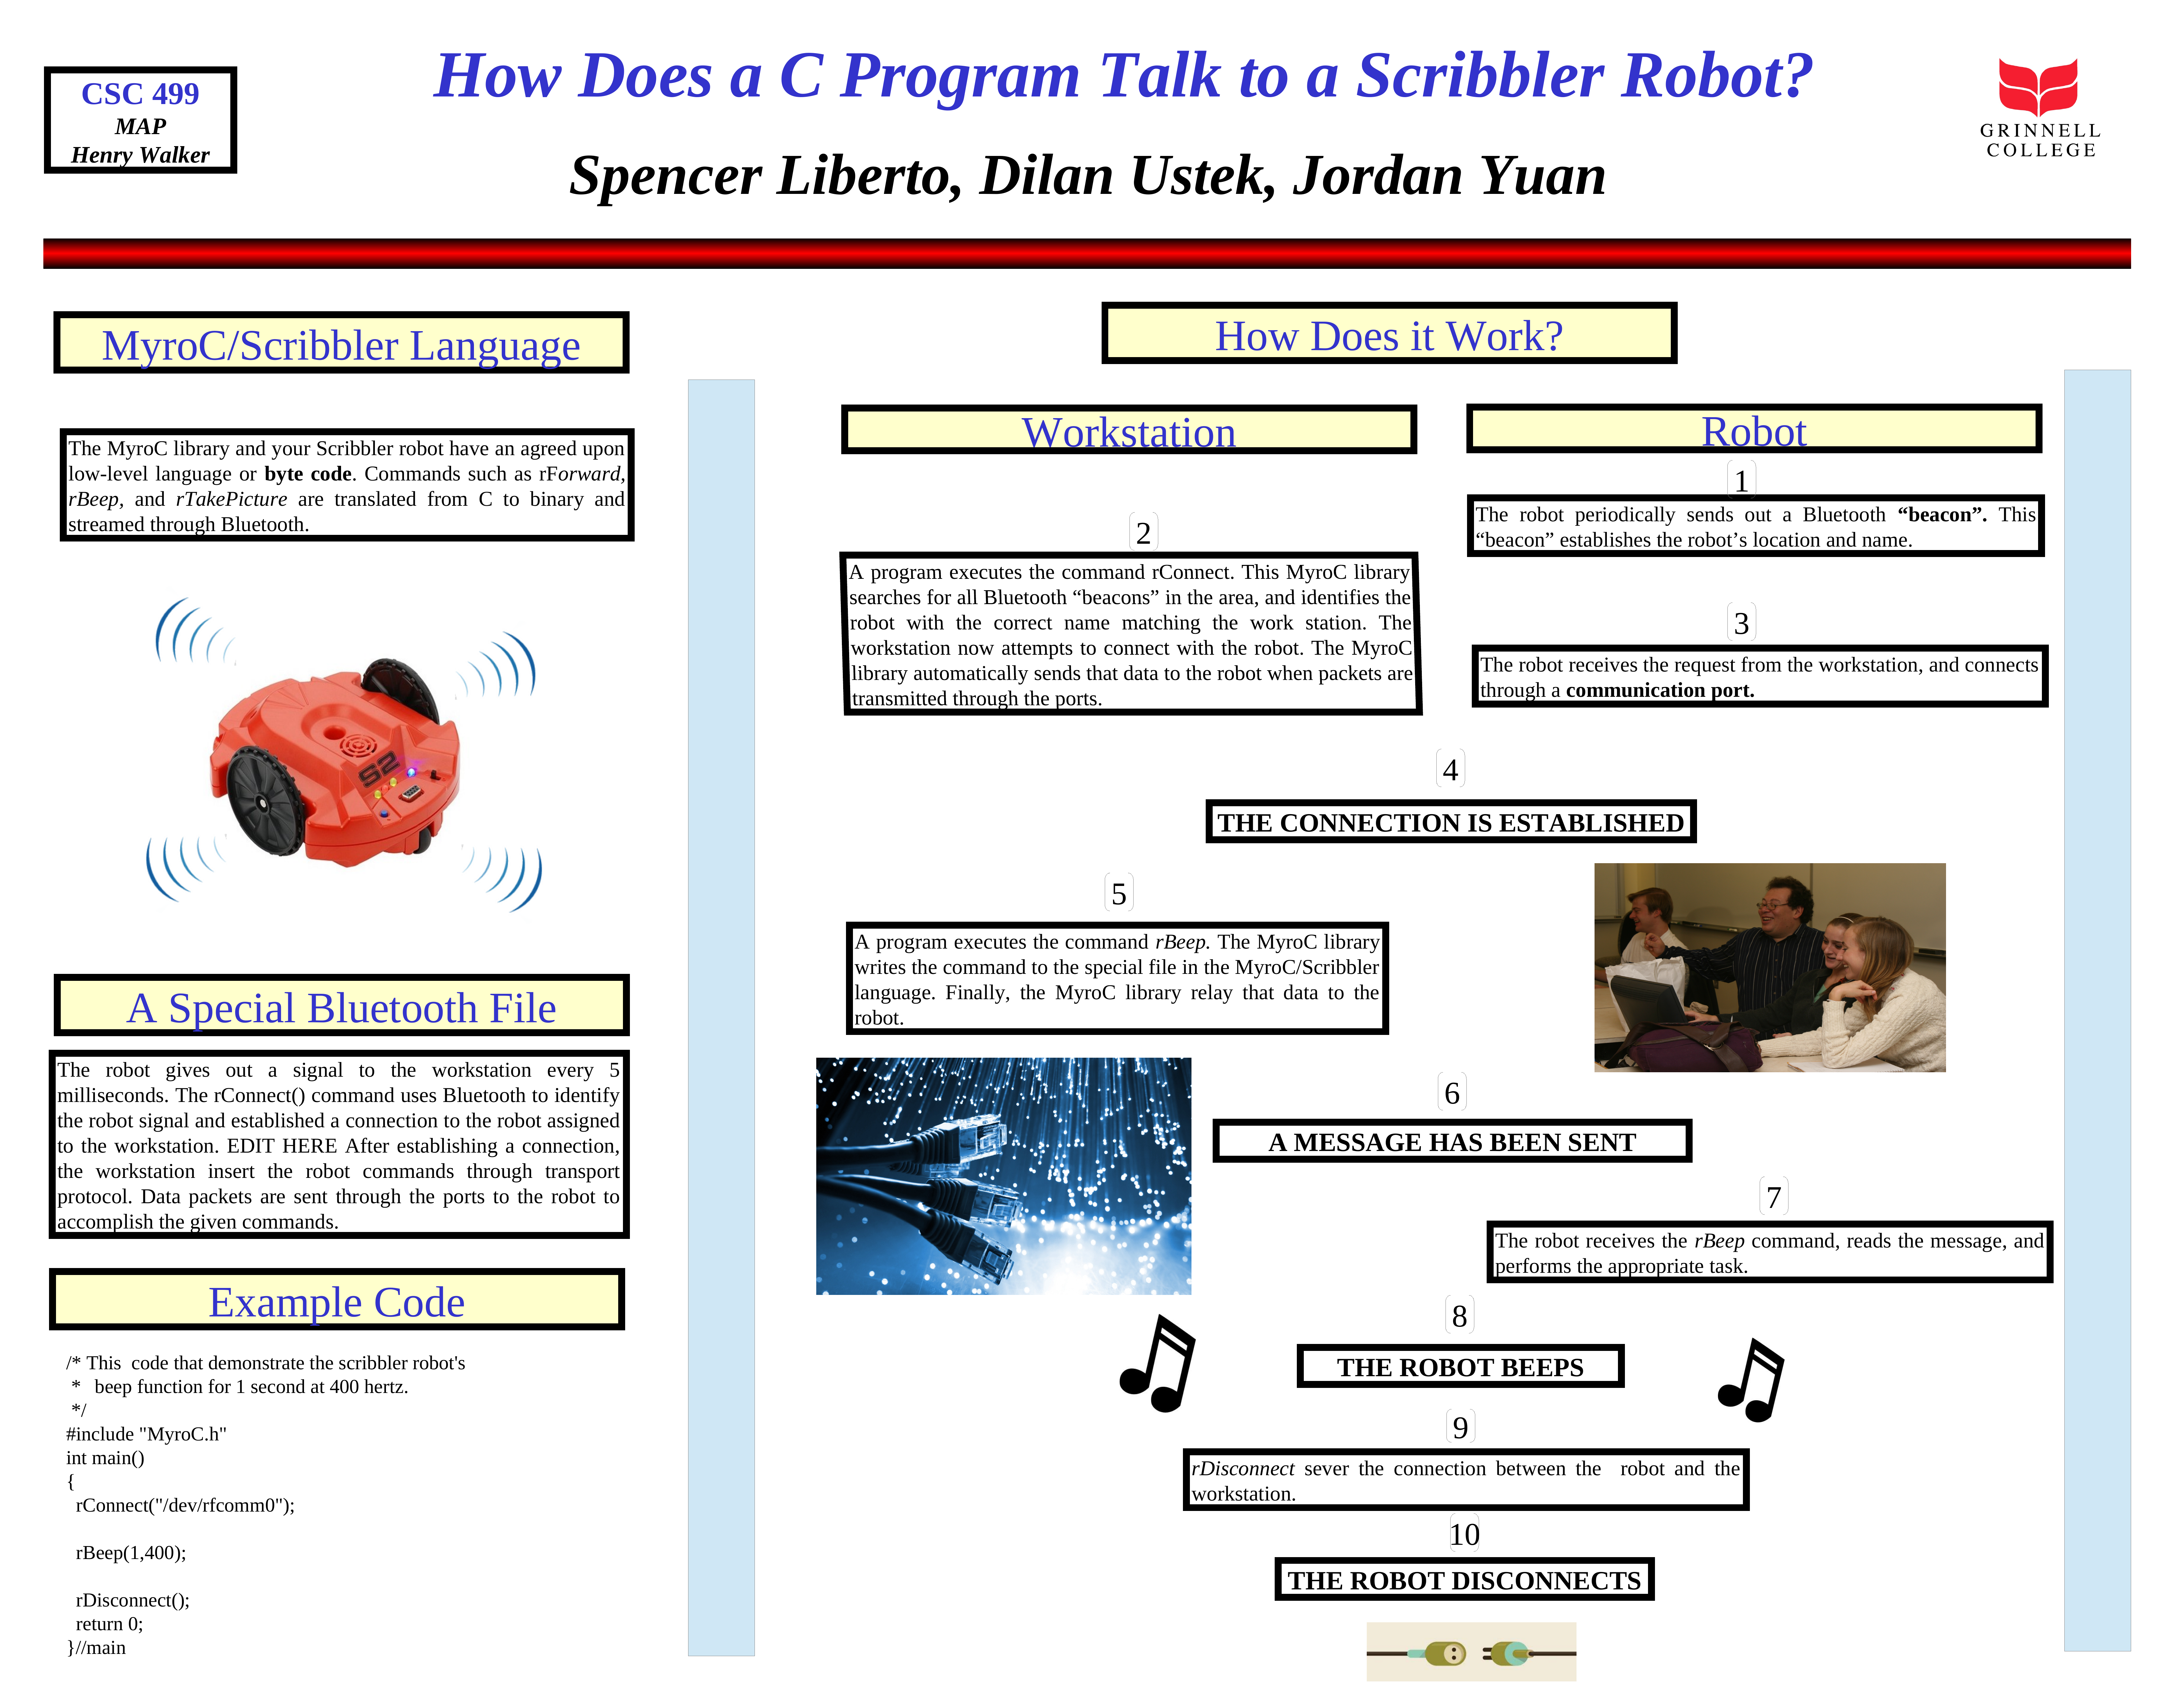

How Does a C Program Talk to a Scribbler Robot?
CSC 499
MAP
Henry Walker
Spencer Liberto, Dilan Ustek, Jordan Yuan
How Does it Work?
MyroC/Scribbler Language
Robot
Workstation
The MyroC library and your Scribbler robot have an agreed upon low-level language or byte code. Commands such as rForward, rBeep, and rTakePicture are translated from C to binary and streamed through Bluetooth.
1
The robot periodically sends out a Bluetooth “beacon”. This “beacon” establishes the robot’s location and name.
2
A program executes the command rConnect. This MyroC library searches for all Bluetooth “beacons” in the area, and identifies the robot with the correct name matching the work station. The workstation now attempts to connect with the robot. The MyroC library automatically sends that data to the robot when packets are transmitted through the ports.
3
The robot receives the request from the workstation, and connects through a communication port.
4
THE CONNECTION IS ESTABLISHED
5
A program executes the command rBeep. The MyroC library writes the command to the special file in the MyroC/Scribbler language. Finally, the MyroC library relay that data to the robot.
A Special Bluetooth File
The robot gives out a signal to the workstation every 5 milliseconds. The rConnect() command uses Bluetooth to identify the robot signal and established a connection to the robot assigned to the workstation. EDIT HERE After establishing a connection, the workstation insert the robot commands through transport protocol. Data packets are sent through the ports to the robot to accomplish the given commands.
6
A MESSAGE HAS BEEN SENT
7
The robot receives the rBeep command, reads the message, and performs the appropriate task.
Example Code
8
/* This code that demonstrate the scribbler robot's
 *	 beep function for 1 second at 400 hertz.
 */
#include "MyroC.h"
int main()
{
 rConnect("/dev/rfcomm0");
 rBeep(1,400);
 rDisconnect();
 return 0;
}//main
THE ROBOT BEEPS
9
rDisconnect sever the connection between the robot and the workstation.
10
THE ROBOT DISCONNECTS